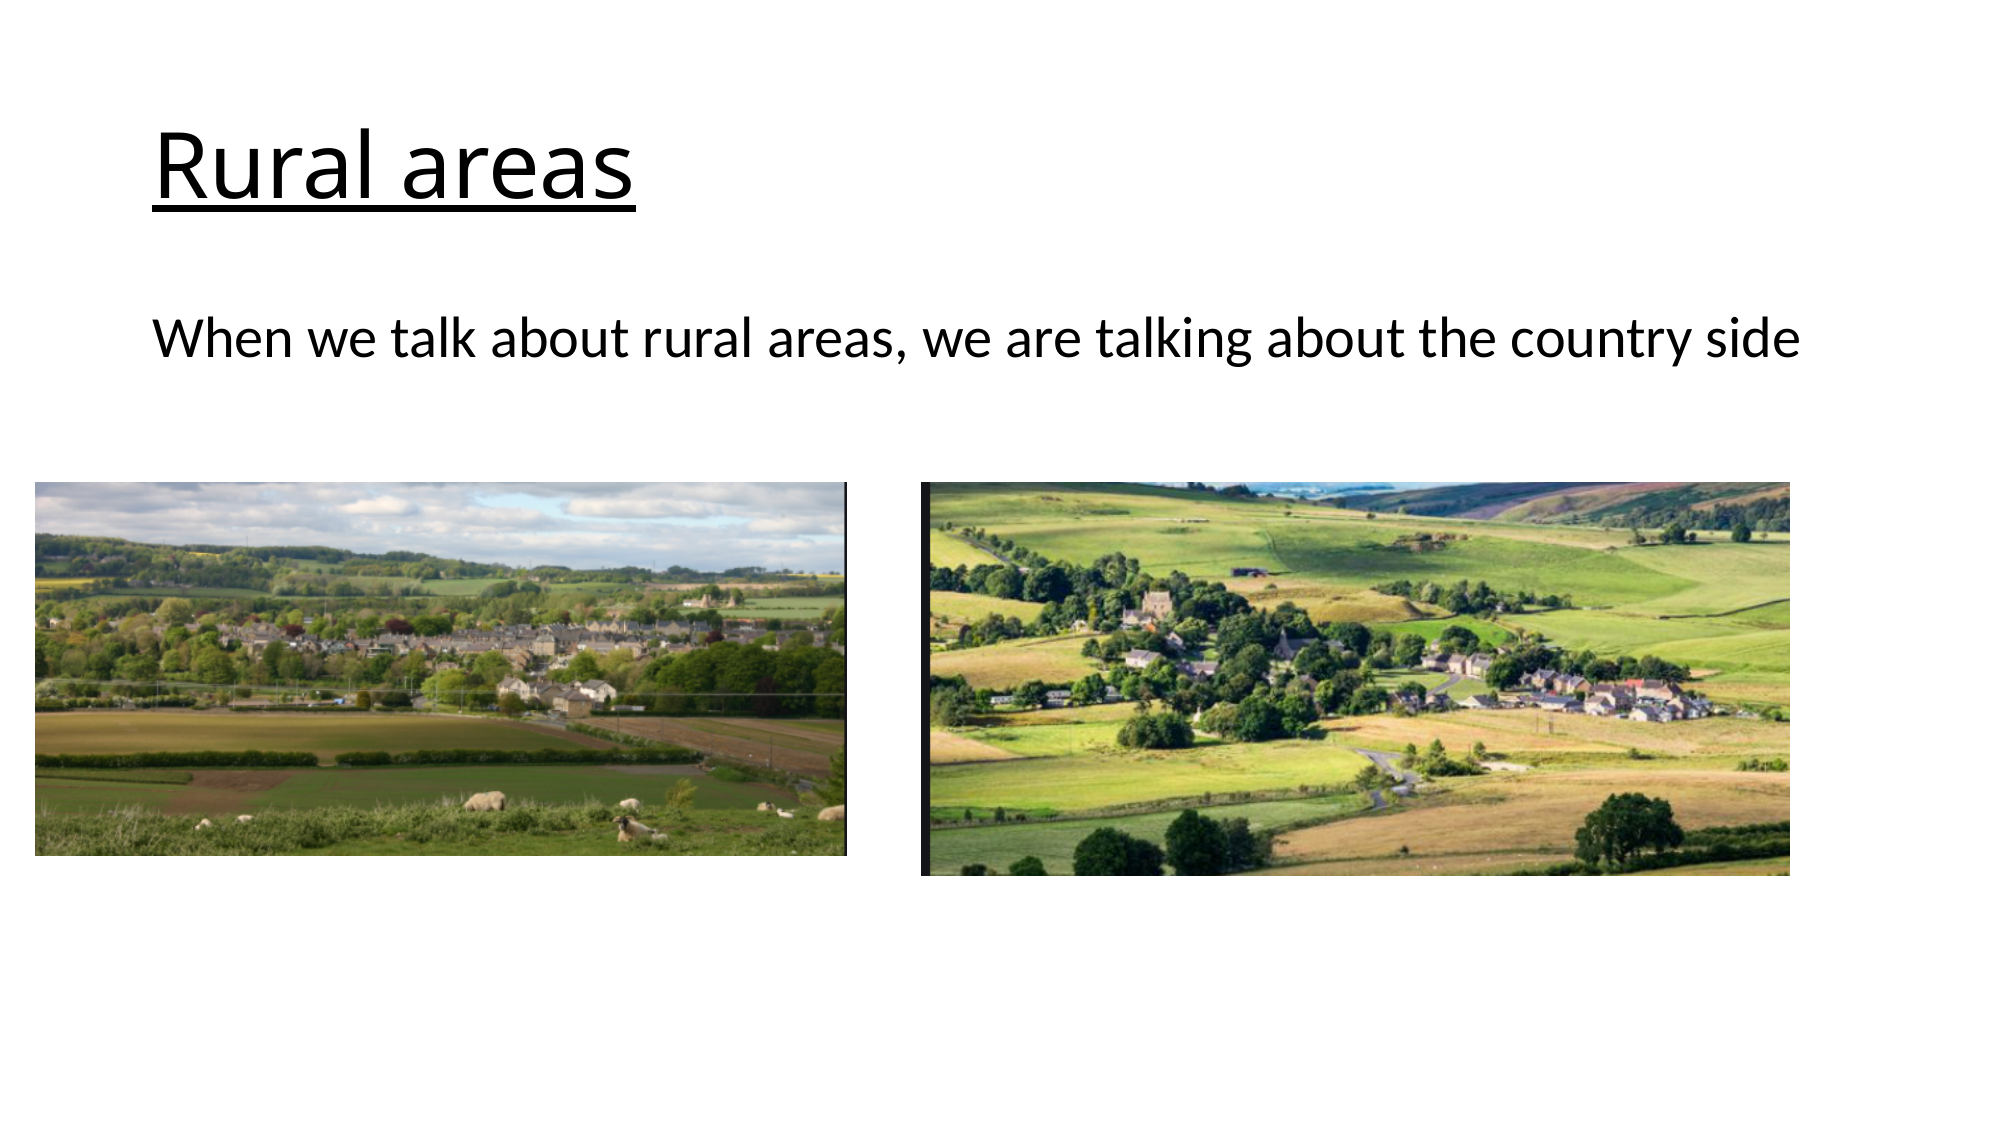

# Rural areas
When we talk about rural areas, we are talking about the country side